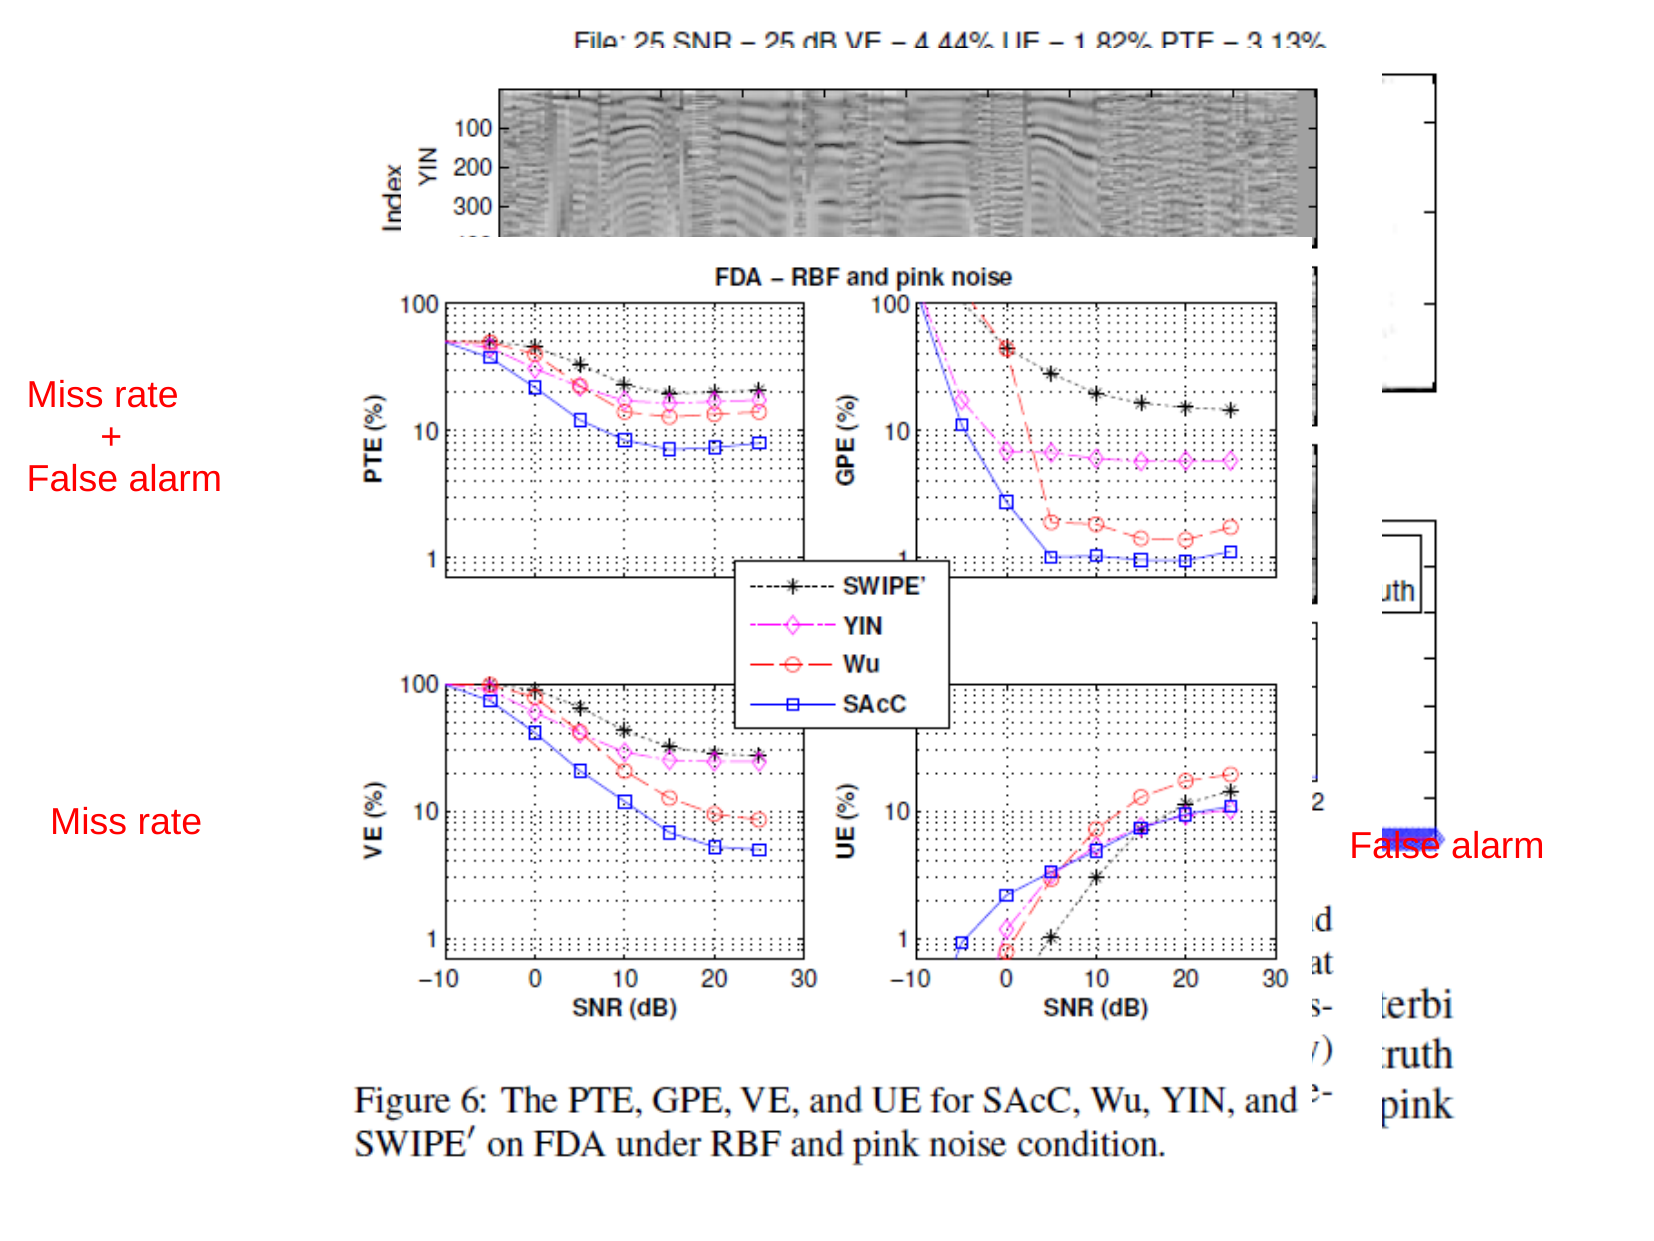

# Results
Miss rate
	+
False alarm
Miss rate
False alarm